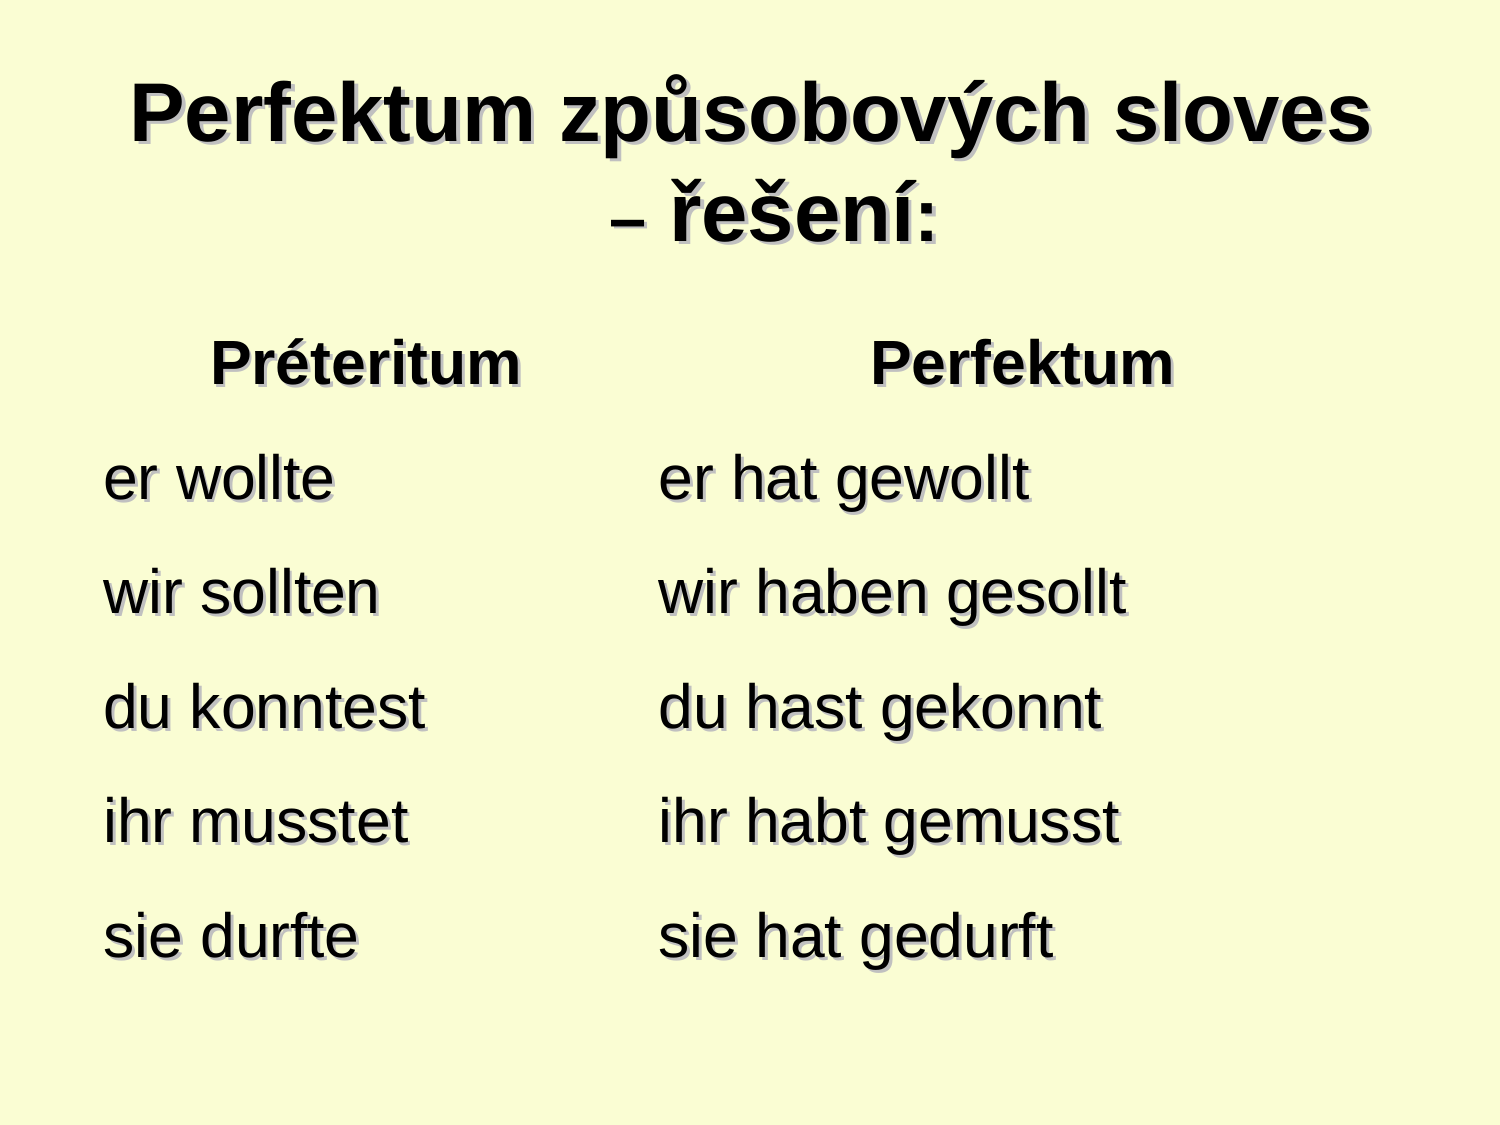

# Perfektum způsobových sloves – řešení:
| Préteritum | Perfektum |
| --- | --- |
| er wollte | er hat gewollt |
| wir sollten | wir haben gesollt |
| du konntest | du hast gekonnt |
| ihr musstet | ihr habt gemusst |
| sie durfte | sie hat gedurft |